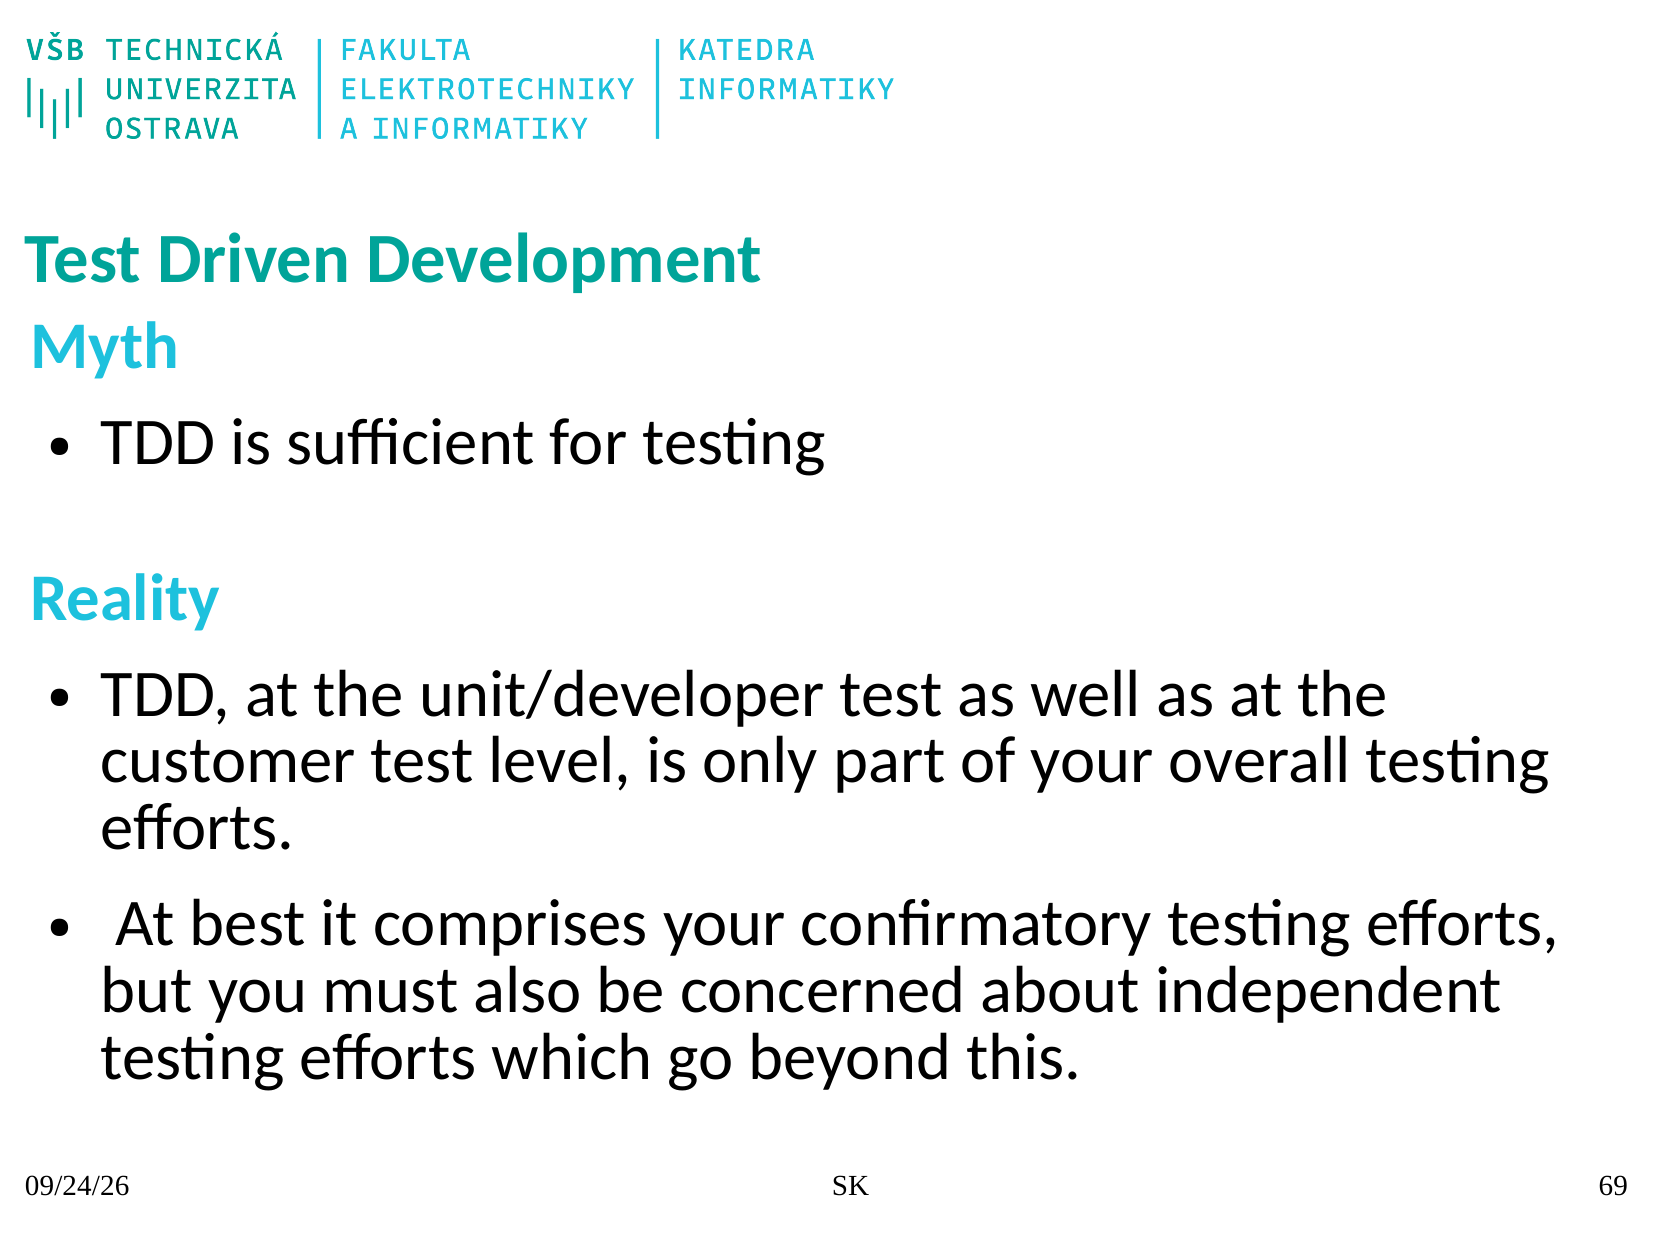

# Test Driven Development
Myth
TDD is sufficient for testing
Reality
TDD, at the unit/developer test as well as at the customer test level, is only part of your overall testing efforts.
 At best it comprises your confirmatory testing efforts, but you must also be concerned about independent testing efforts which go beyond this.
SK
69